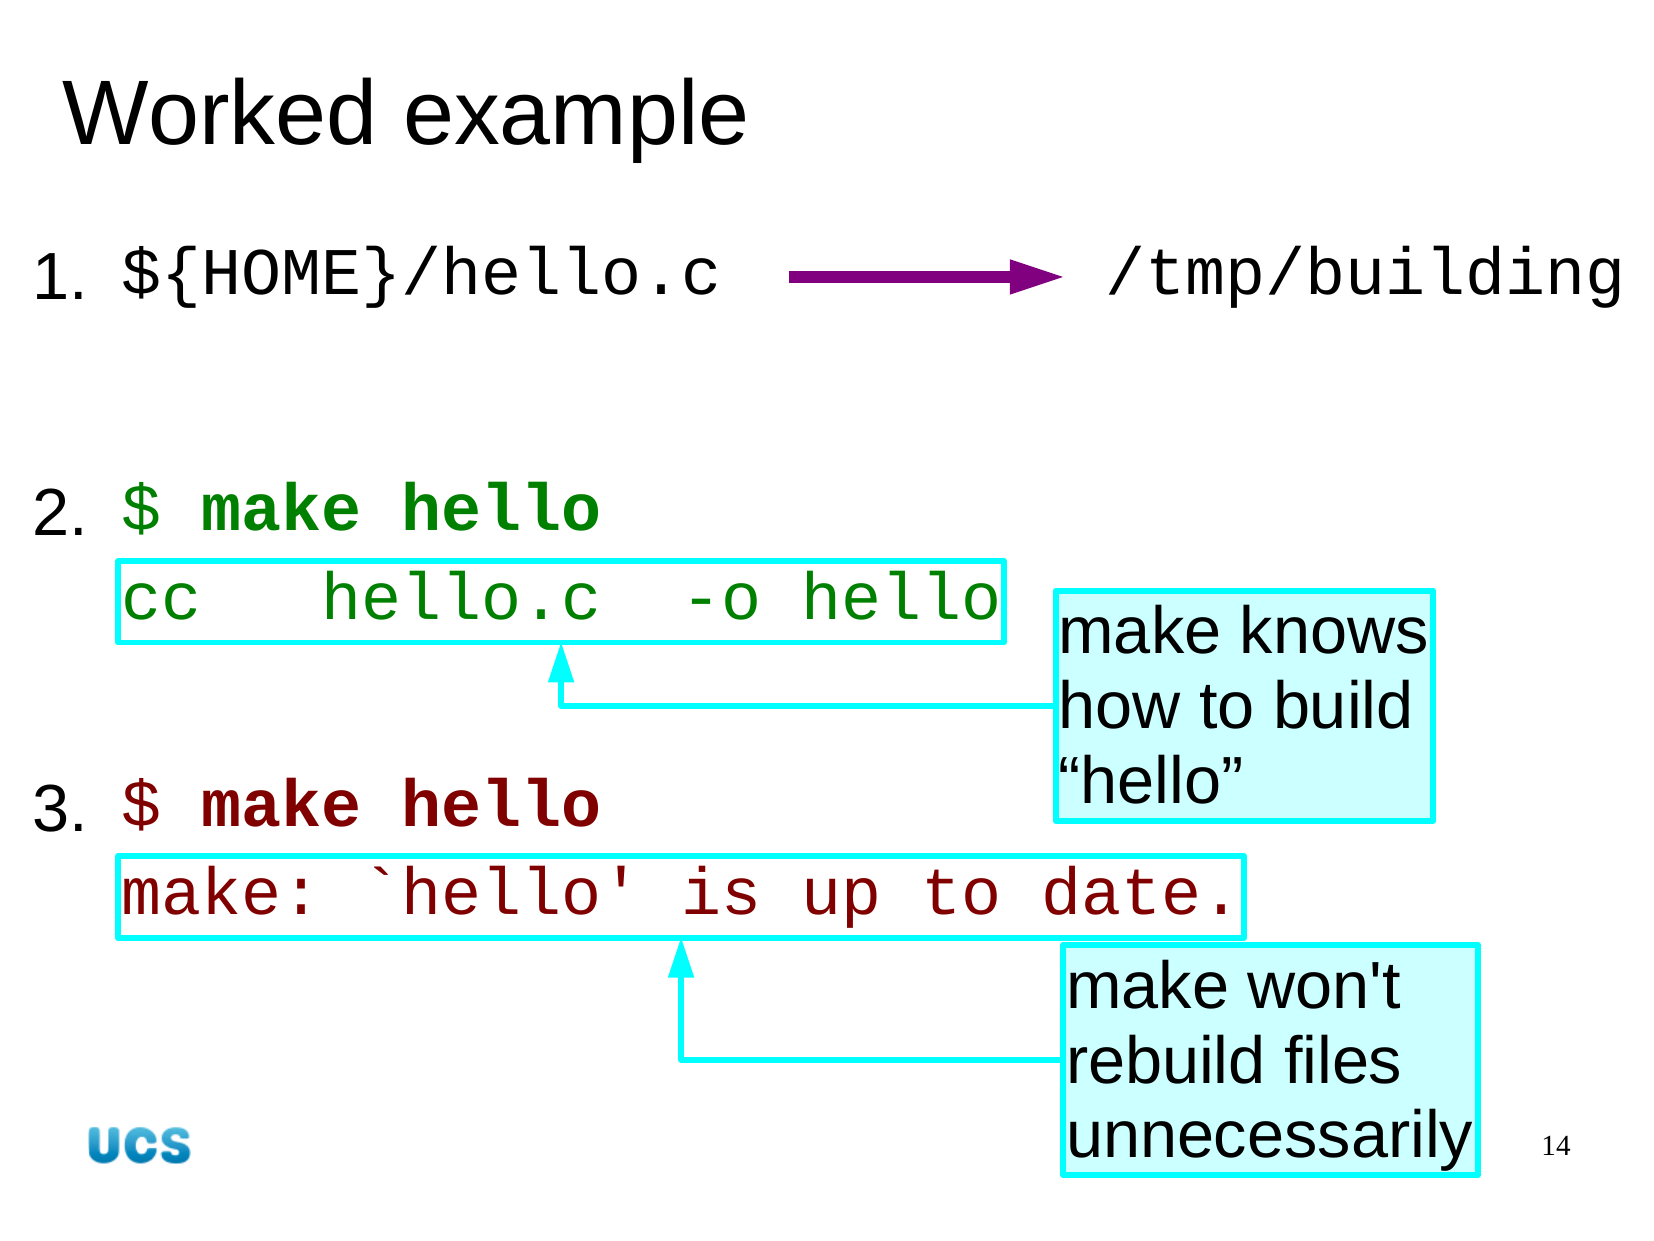

Worked example
1.
${HOME}/hello.c
 /tmp/building
2.
$ make hello
cc hello.c -o hello
make knows
how to build
“hello”
3.
$ make hello
make: `hello' is up to date.
make won't
rebuild files
unnecessarily
14